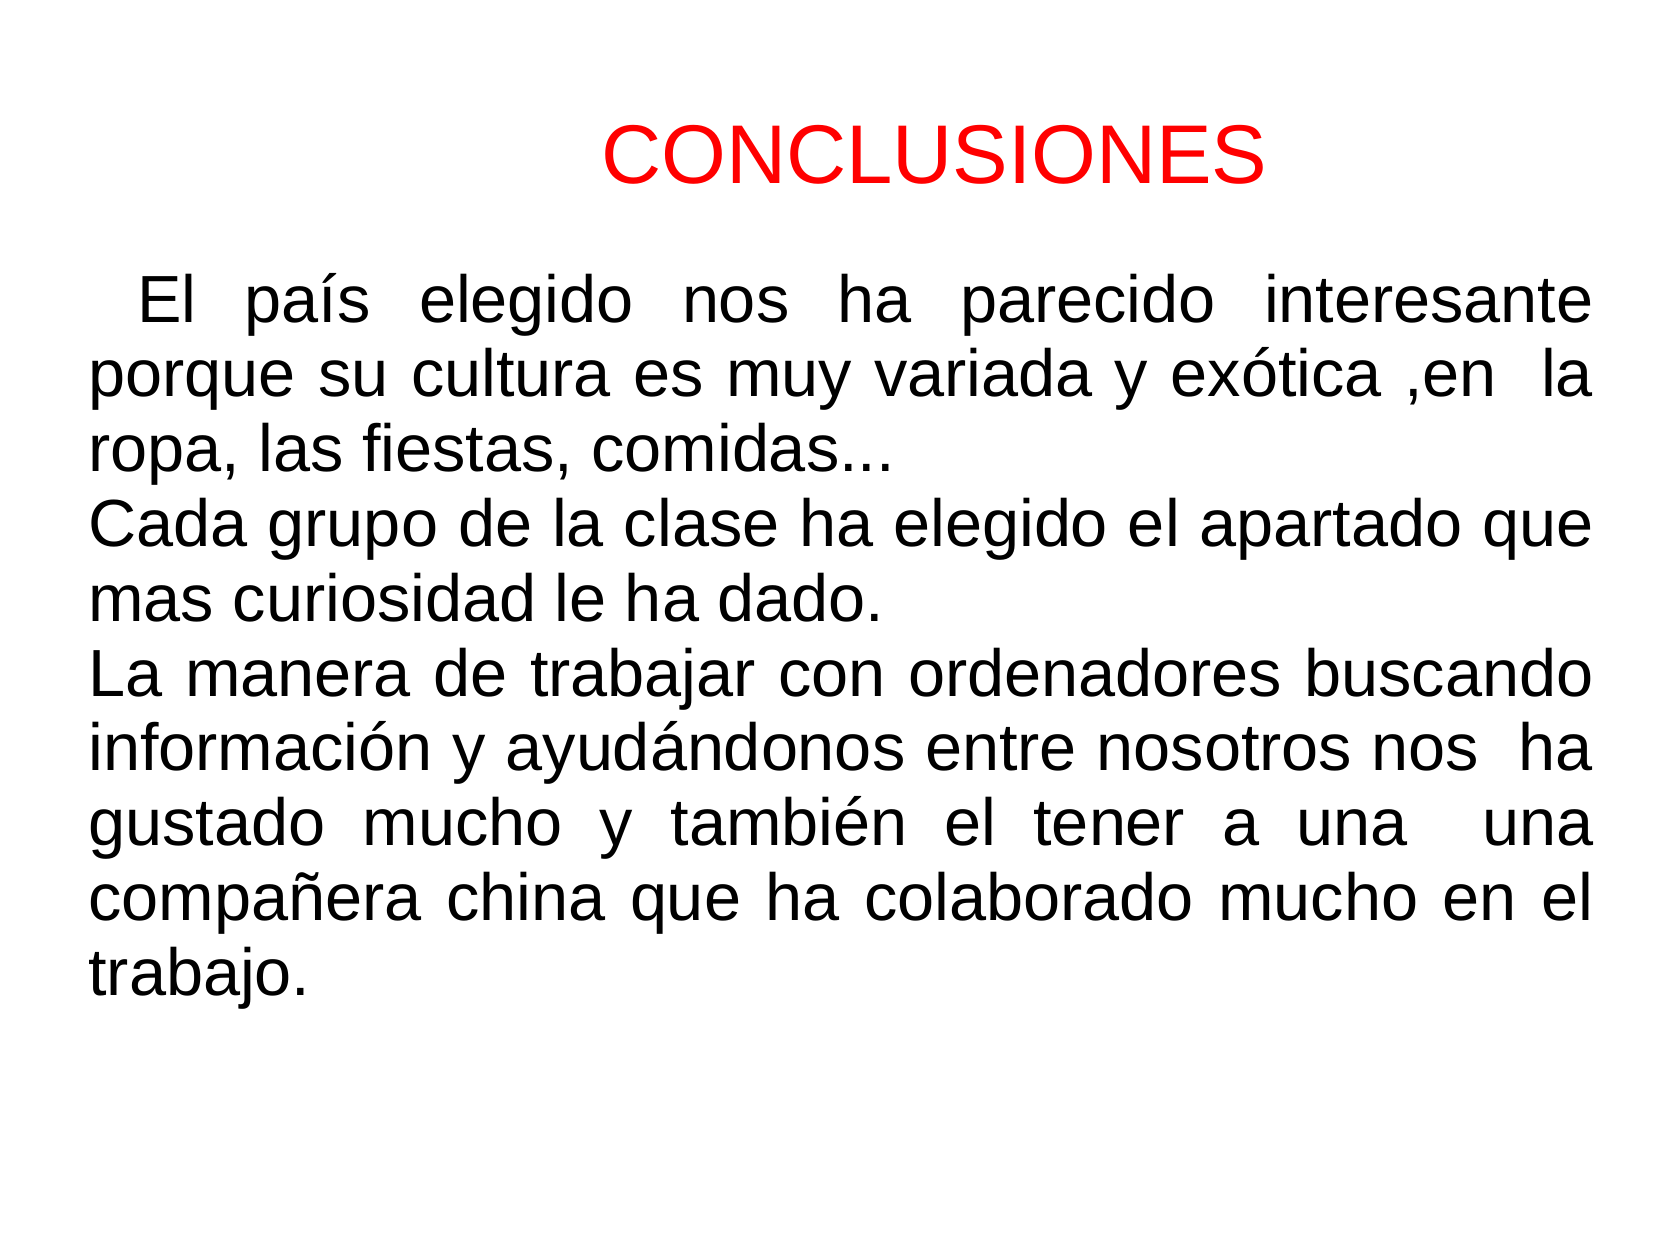

CONCLUSIONES
 El país elegido nos ha parecido interesante porque su cultura es muy variada y exótica ,en la ropa, las fiestas, comidas...
Cada grupo de la clase ha elegido el apartado que mas curiosidad le ha dado.
La manera de trabajar con ordenadores buscando información y ayudándonos entre nosotros nos ha gustado mucho y también el tener a una una compañera china que ha colaborado mucho en el trabajo.